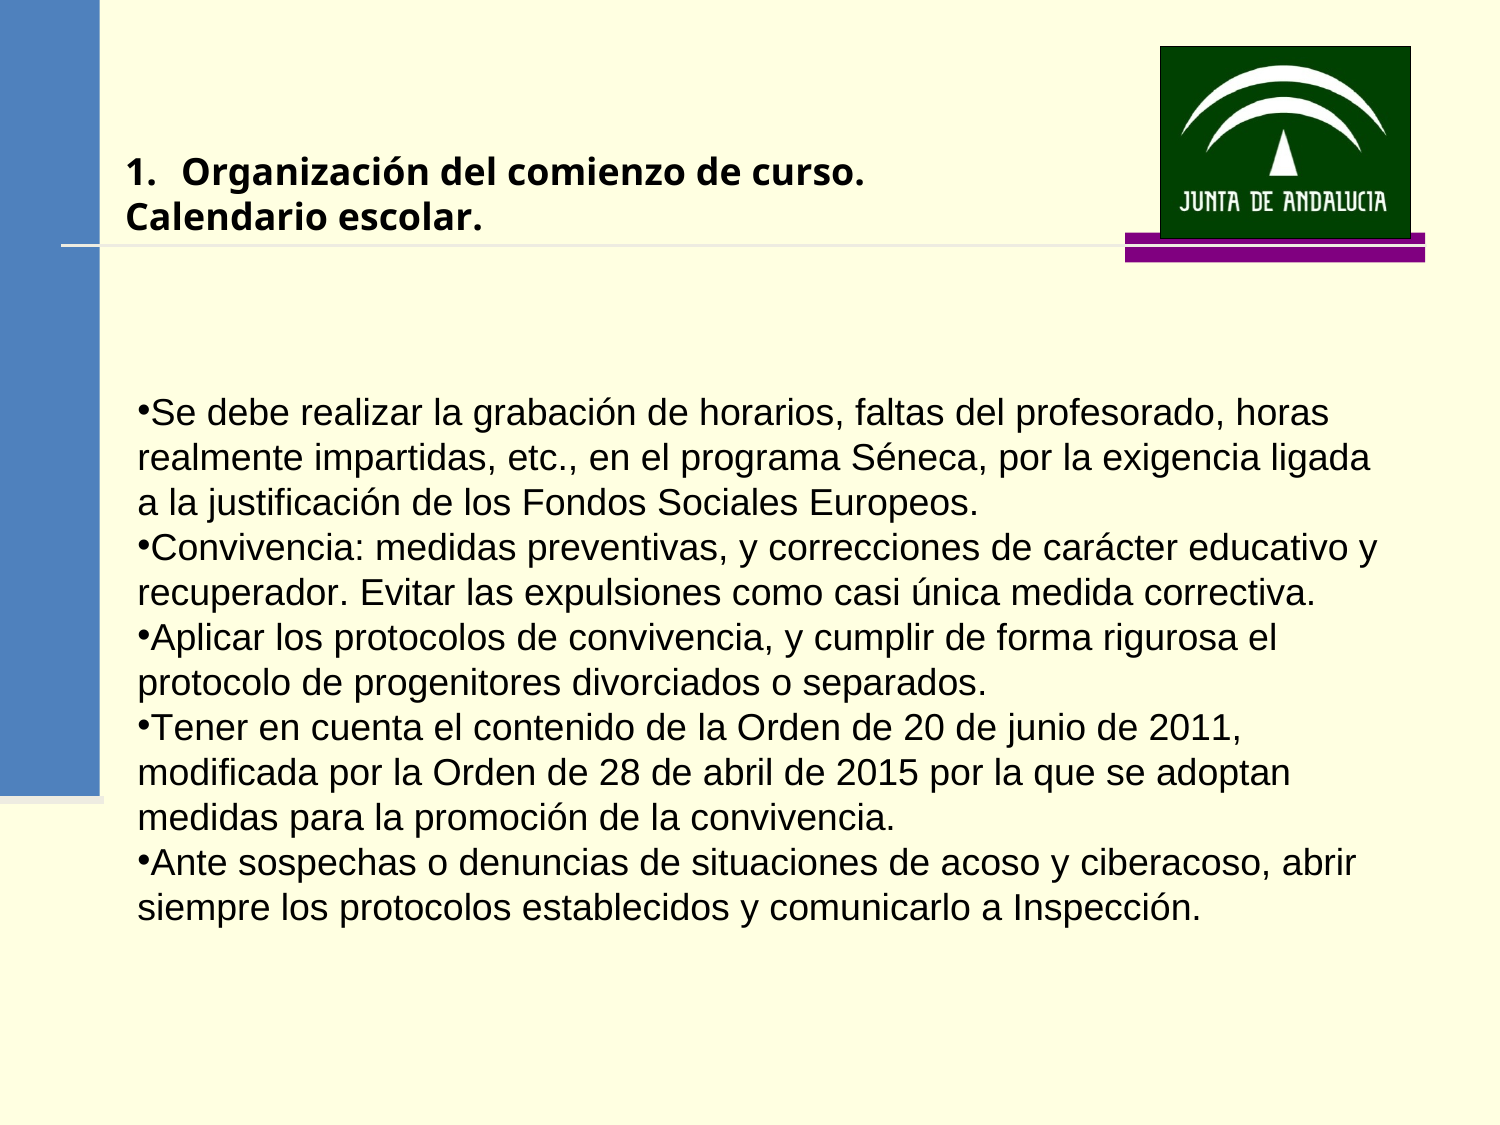

Organización del comienzo de curso.
Calendario escolar.
Se debe realizar la grabación de horarios, faltas del profesorado, horas realmente impartidas, etc., en el programa Séneca, por la exigencia ligada a la justificación de los Fondos Sociales Europeos.
Convivencia: medidas preventivas, y correcciones de carácter educativo y recuperador. Evitar las expulsiones como casi única medida correctiva.
Aplicar los protocolos de convivencia, y cumplir de forma rigurosa el protocolo de progenitores divorciados o separados.
Tener en cuenta el contenido de la Orden de 20 de junio de 2011, modificada por la Orden de 28 de abril de 2015 por la que se adoptan medidas para la promoción de la convivencia.
Ante sospechas o denuncias de situaciones de acoso y ciberacoso, abrir siempre los protocolos establecidos y comunicarlo a Inspección.